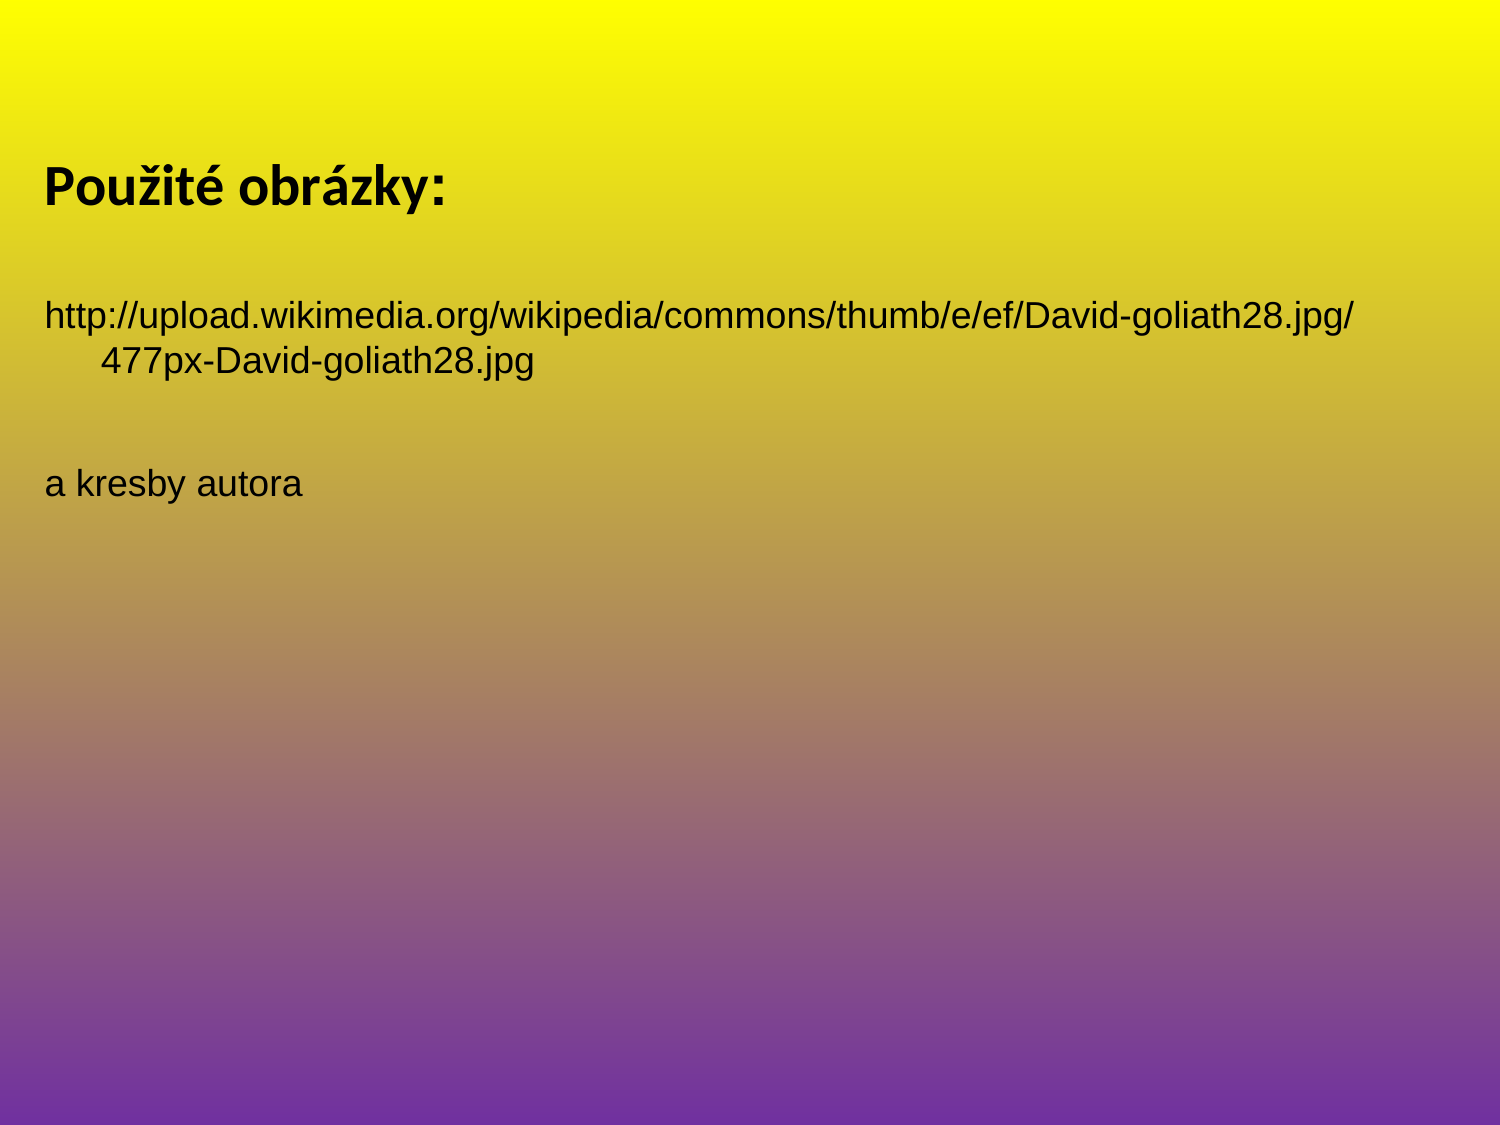

# Použité obrázky:
http://upload.wikimedia.org/wikipedia/commons/thumb/e/ef/David-goliath28.jpg/477px-David-goliath28.jpg
a kresby autora